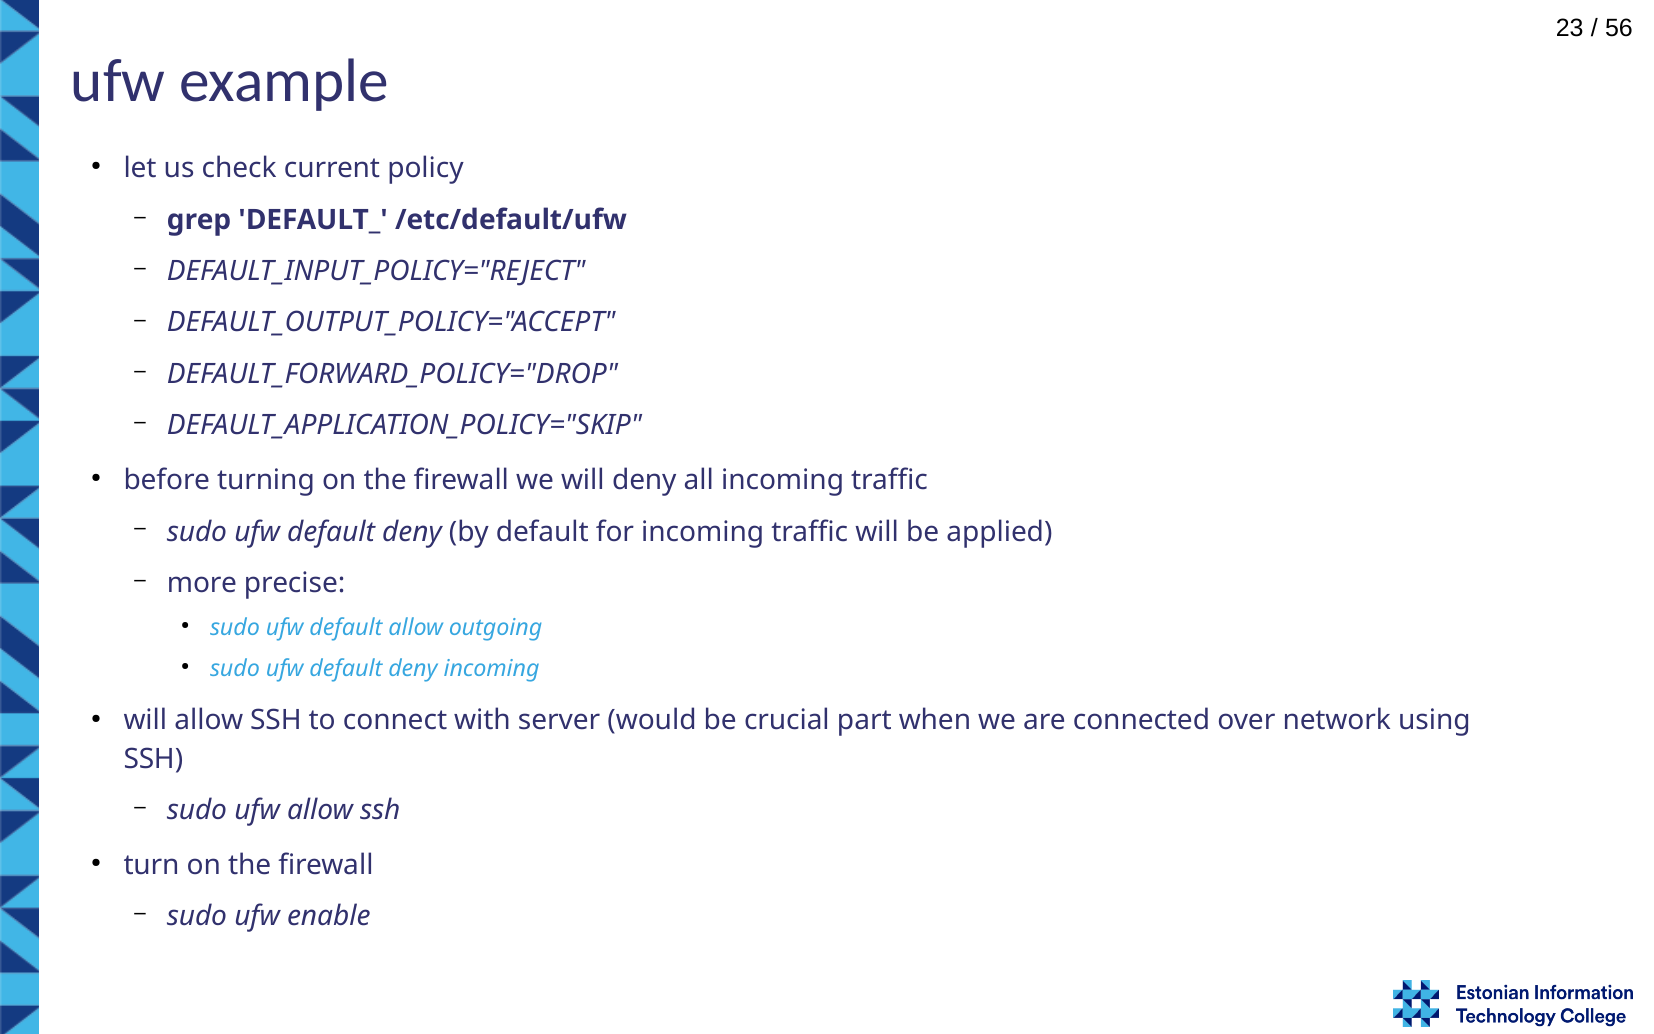

# ufw example
let us check current policy
grep 'DEFAULT_' /etc/default/ufw
DEFAULT_INPUT_POLICY="REJECT"
DEFAULT_OUTPUT_POLICY="ACCEPT"
DEFAULT_FORWARD_POLICY="DROP"
DEFAULT_APPLICATION_POLICY="SKIP"
before turning on the firewall we will deny all incoming traffic
sudo ufw default deny (by default for incoming traffic will be applied)
more precise:
sudo ufw default allow outgoing
sudo ufw default deny incoming
will allow SSH to connect with server (would be crucial part when we are connected over network using SSH)
sudo ufw allow ssh
turn on the firewall
sudo ufw enable